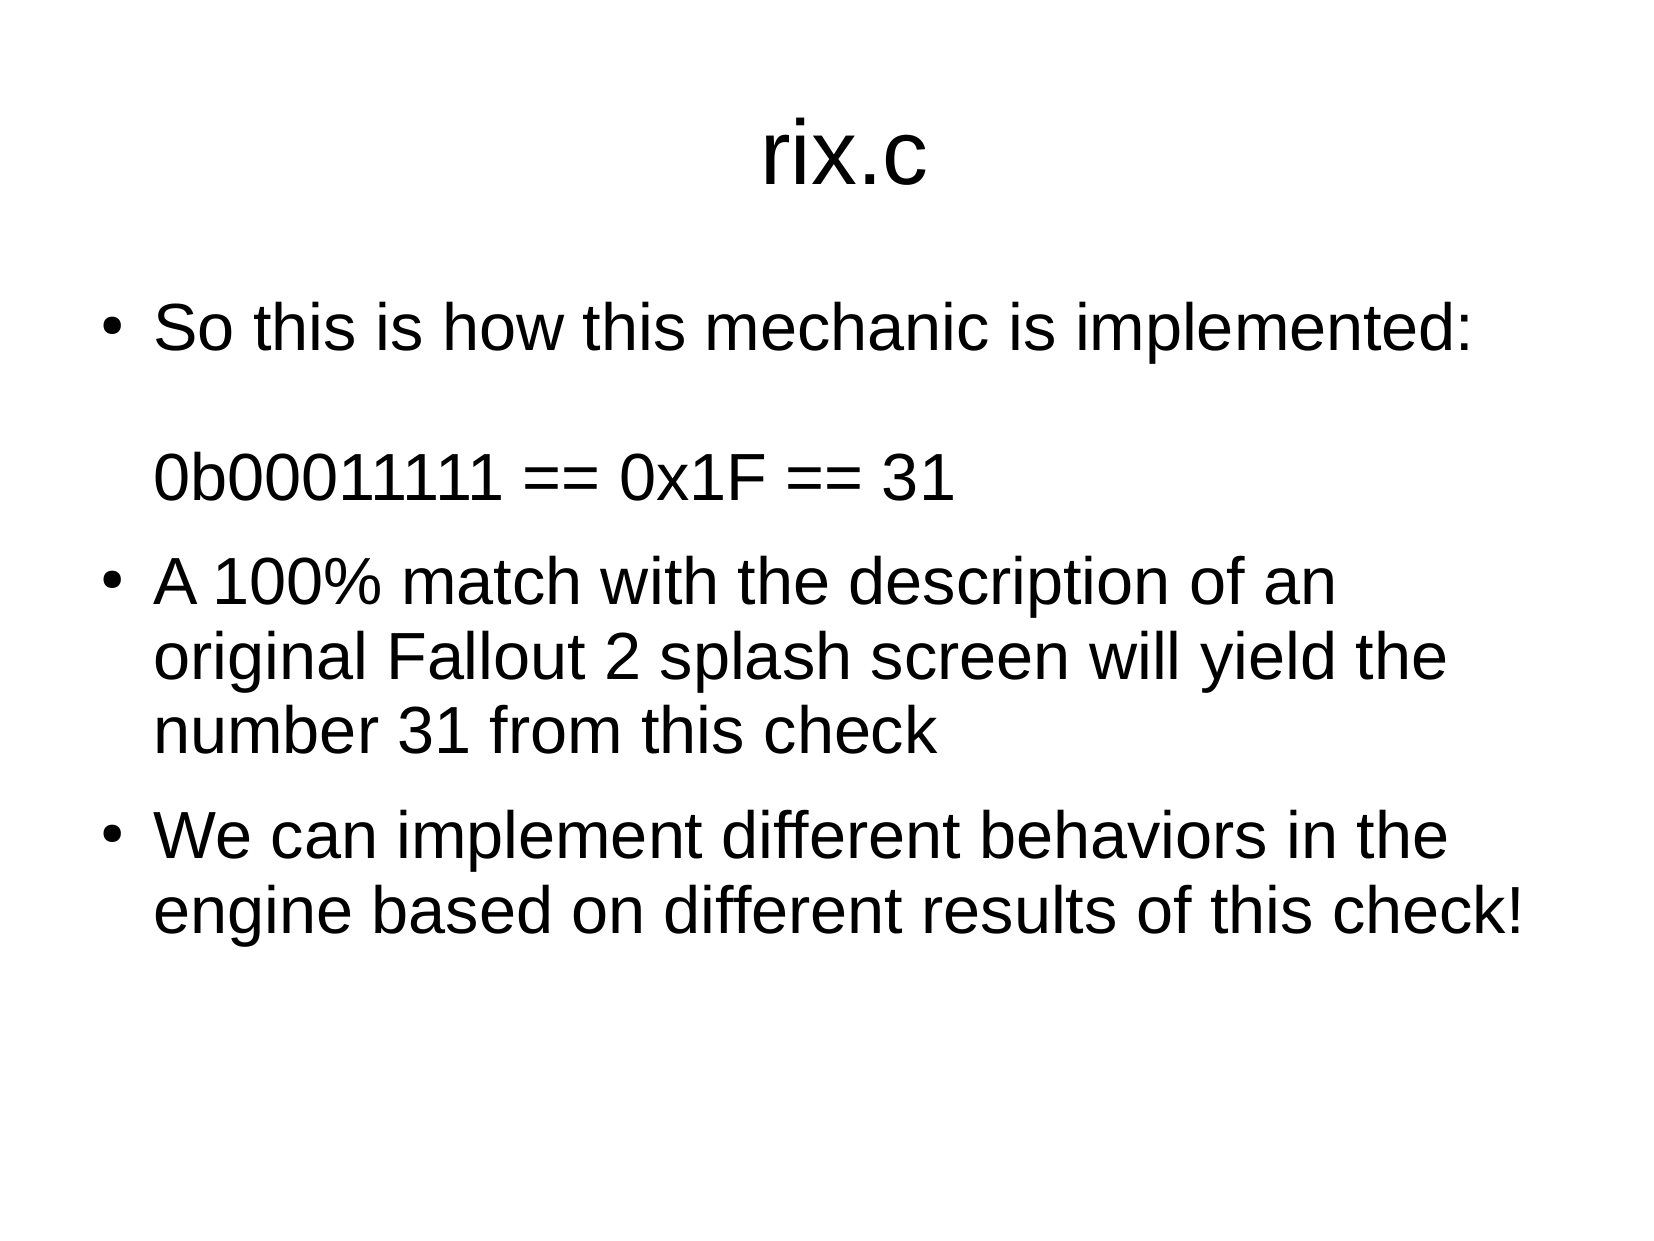

# rix.c
So this is how this mechanic is implemented:
0b00011111 == 0x1F == 31
A 100% match with the description of an original Fallout 2 splash screen will yield the number 31 from this check
We can implement different behaviors in the engine based on different results of this check!